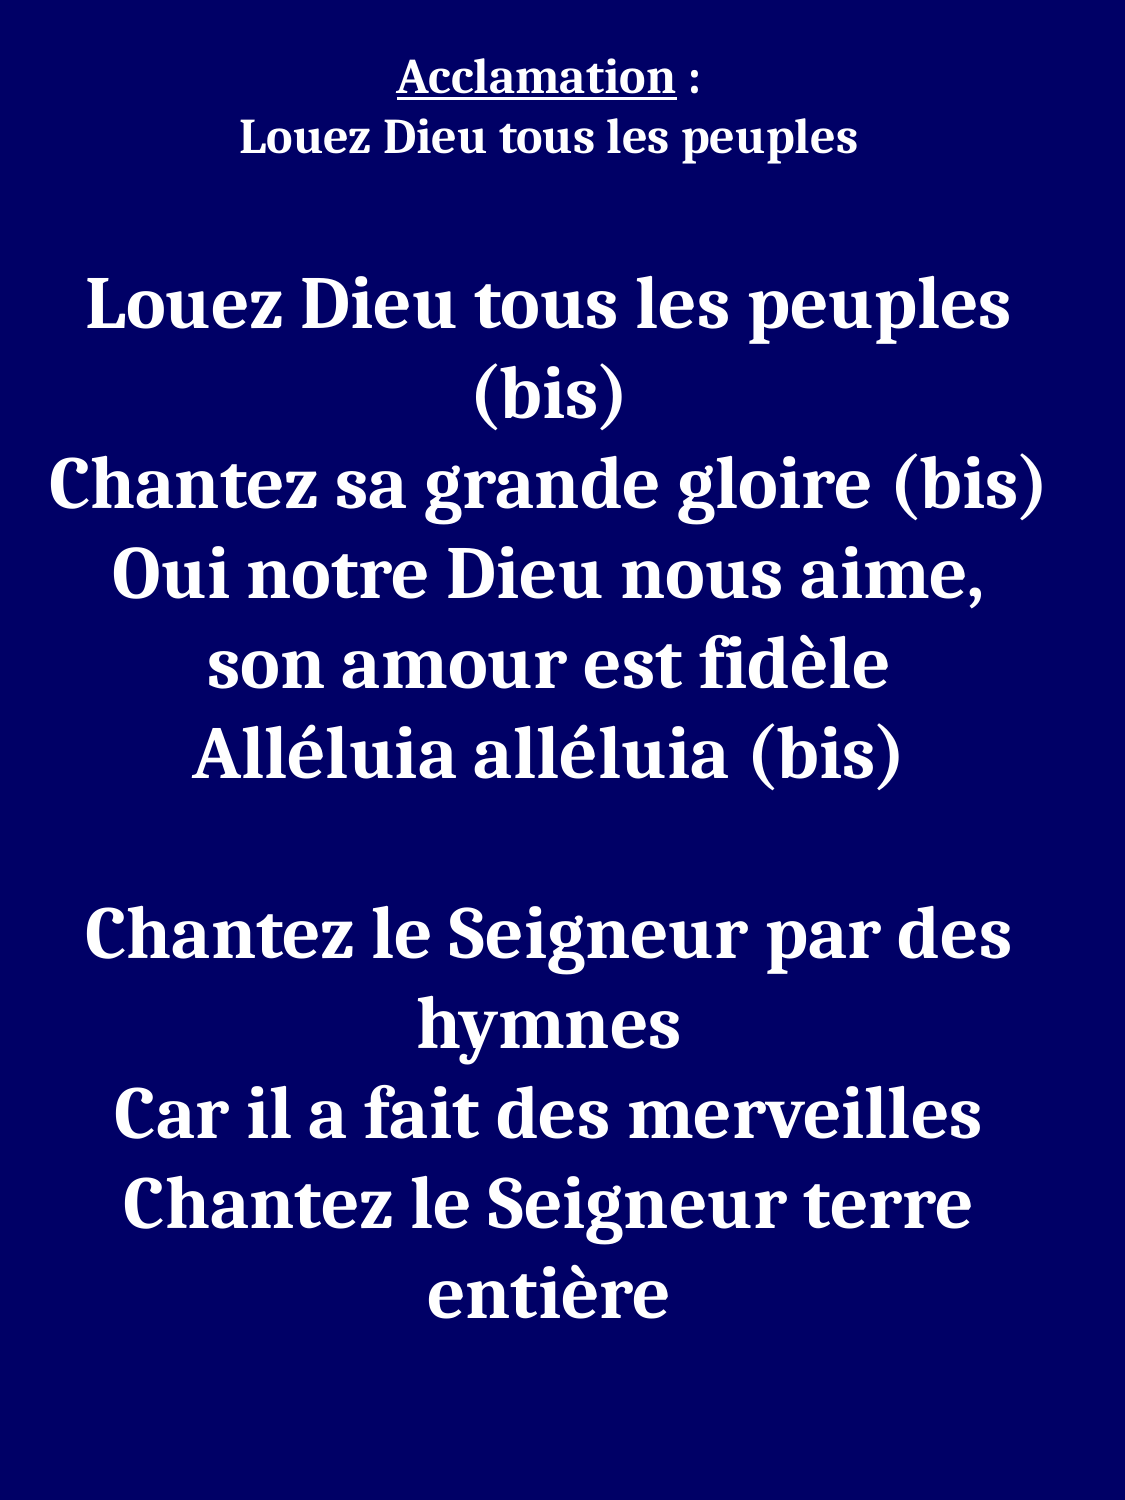

Acclamation :
Louez Dieu tous les peuples
Louez Dieu tous les peuples (bis)
Chantez sa grande gloire (bis)
Oui notre Dieu nous aime,
son amour est fidèle
Alléluia alléluia (bis)
Chantez le Seigneur par des hymnes
Car il a fait des merveilles
Chantez le Seigneur terre entière